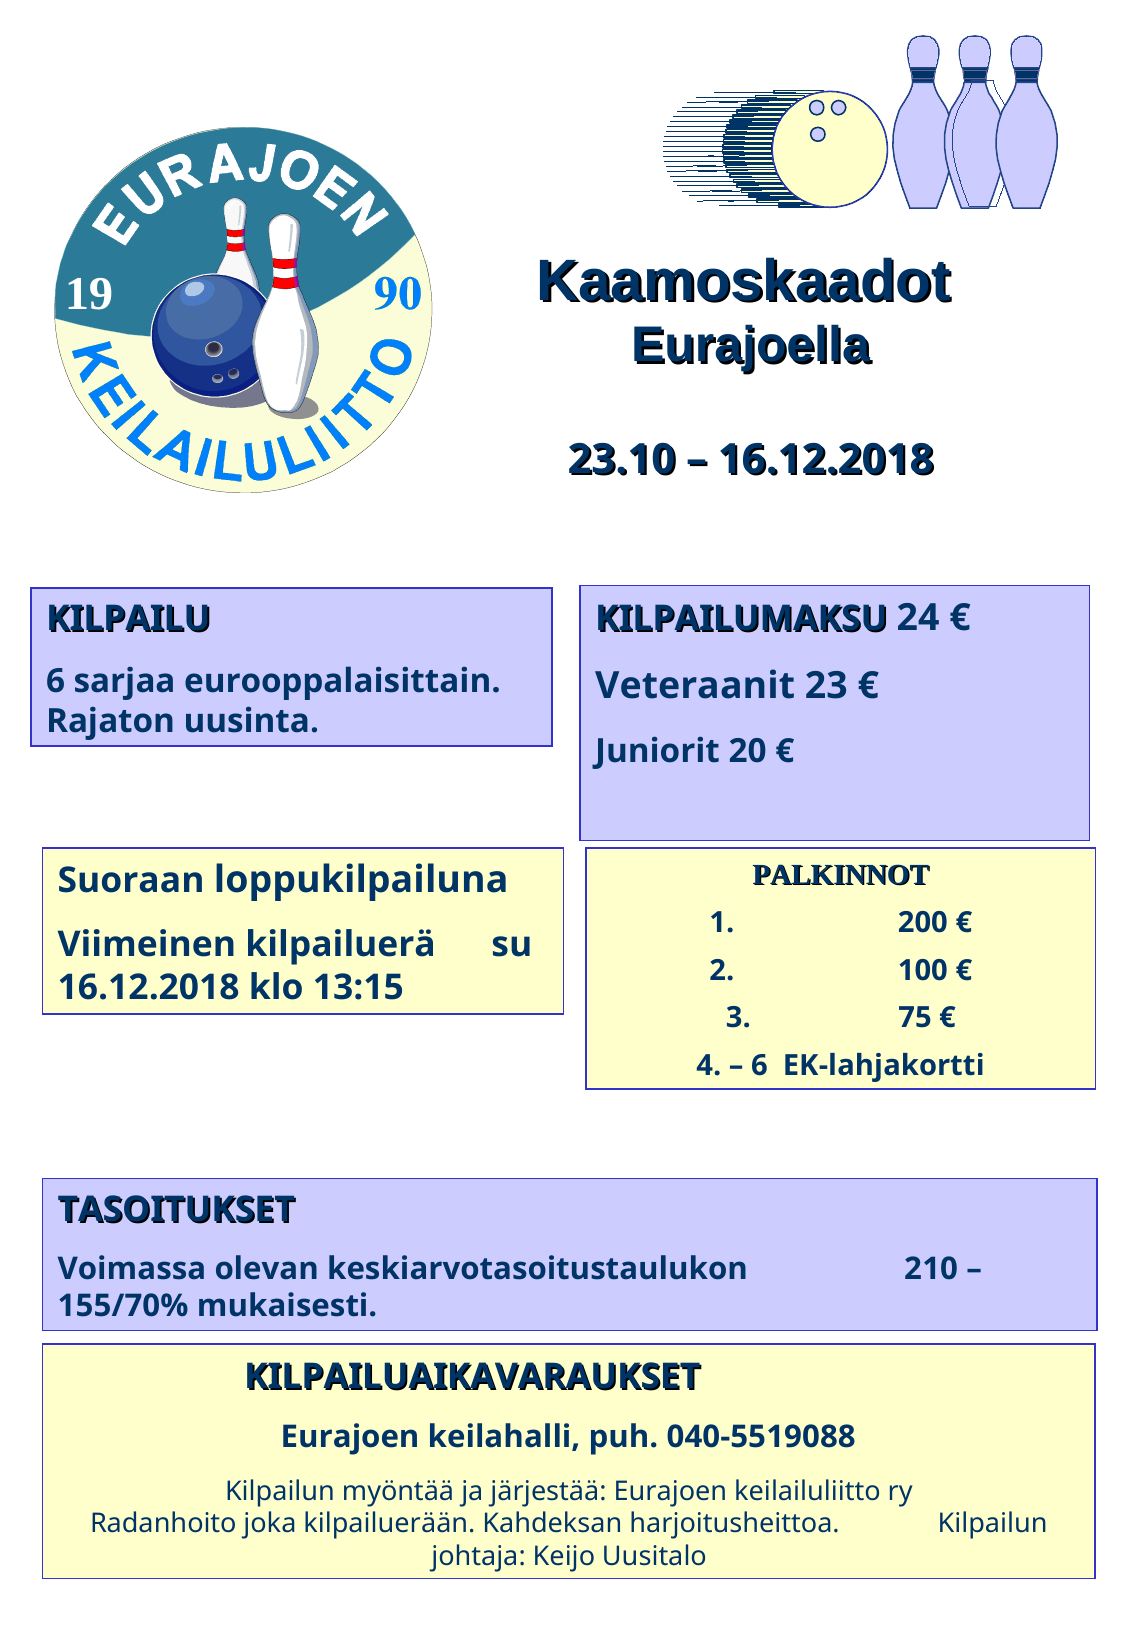

Kaamoskaadot
Eurajoella
23.10 – 16.12.2018
KILPAILUMAKSU 24 €
Veteraanit 23 €
Juniorit 20 €
KILPAILU
6 sarjaa eurooppalaisittain.
Rajaton uusinta.
Suoraan loppukilpailuna
Viimeinen kilpailuerä su 16.12.2018 klo 13:15
PALKINNOT
1.		200 €
2.		100 €
 75 €
4. – 6 EK-lahjakortti
TASOITUKSET
Voimassa olevan keskiarvotasoitustaulukon 210 – 155/70% mukaisesti.
KILPAILUAIKAVARAUKSET
Eurajoen keilahalli, puh. 040-5519088
Kilpailun myöntää ja järjestää: Eurajoen keilailuliitto ry
Radanhoito joka kilpailuerään. Kahdeksan harjoitusheittoa. Kilpailun johtaja: Keijo Uusitalo